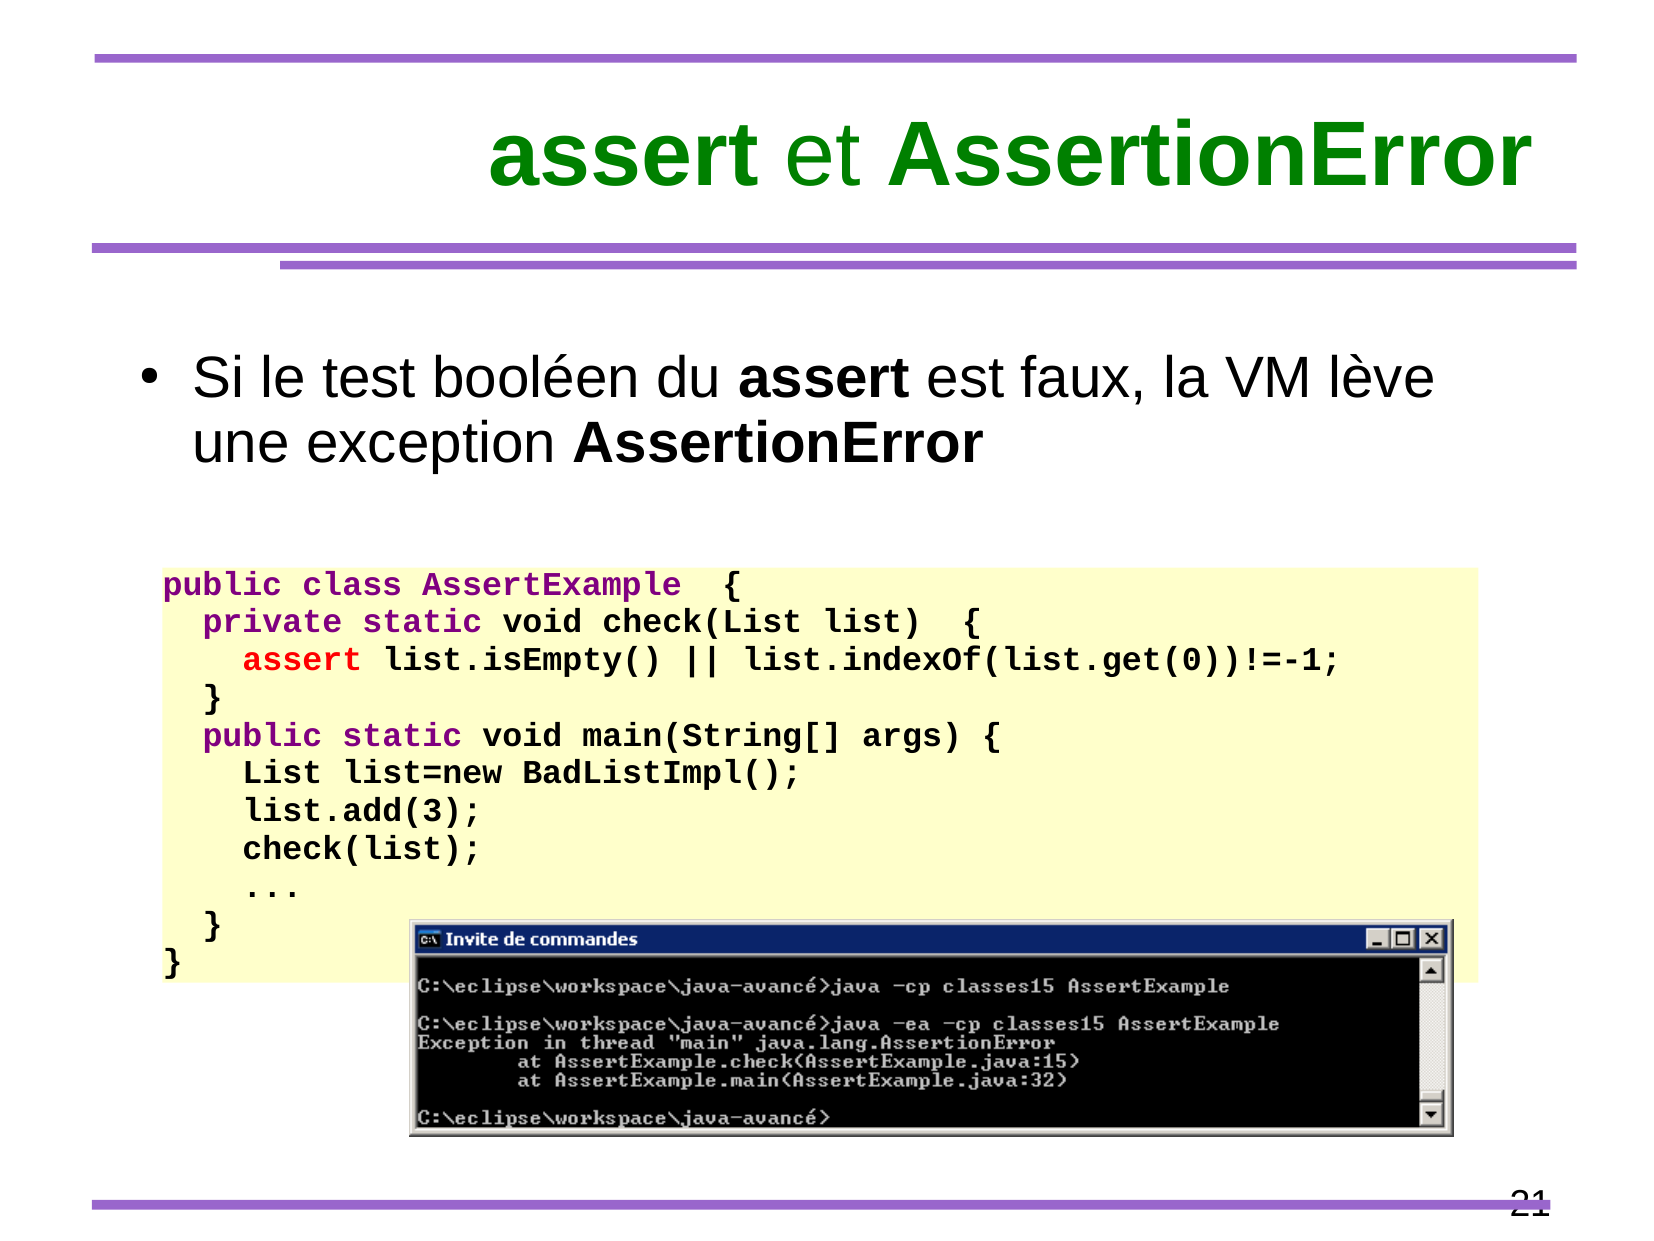

# assert et AssertionError
Si le test booléen du assert est faux, la VM lève une exception AssertionError
public class AssertExample {
 private static void check(List list) {
 assert list.isEmpty() || list.indexOf(list.get(0))!=-1;
 }
 public static void main(String[] args) {
 List list=new BadListImpl();
 list.add(3);
 check(list);
 ...
 }
}